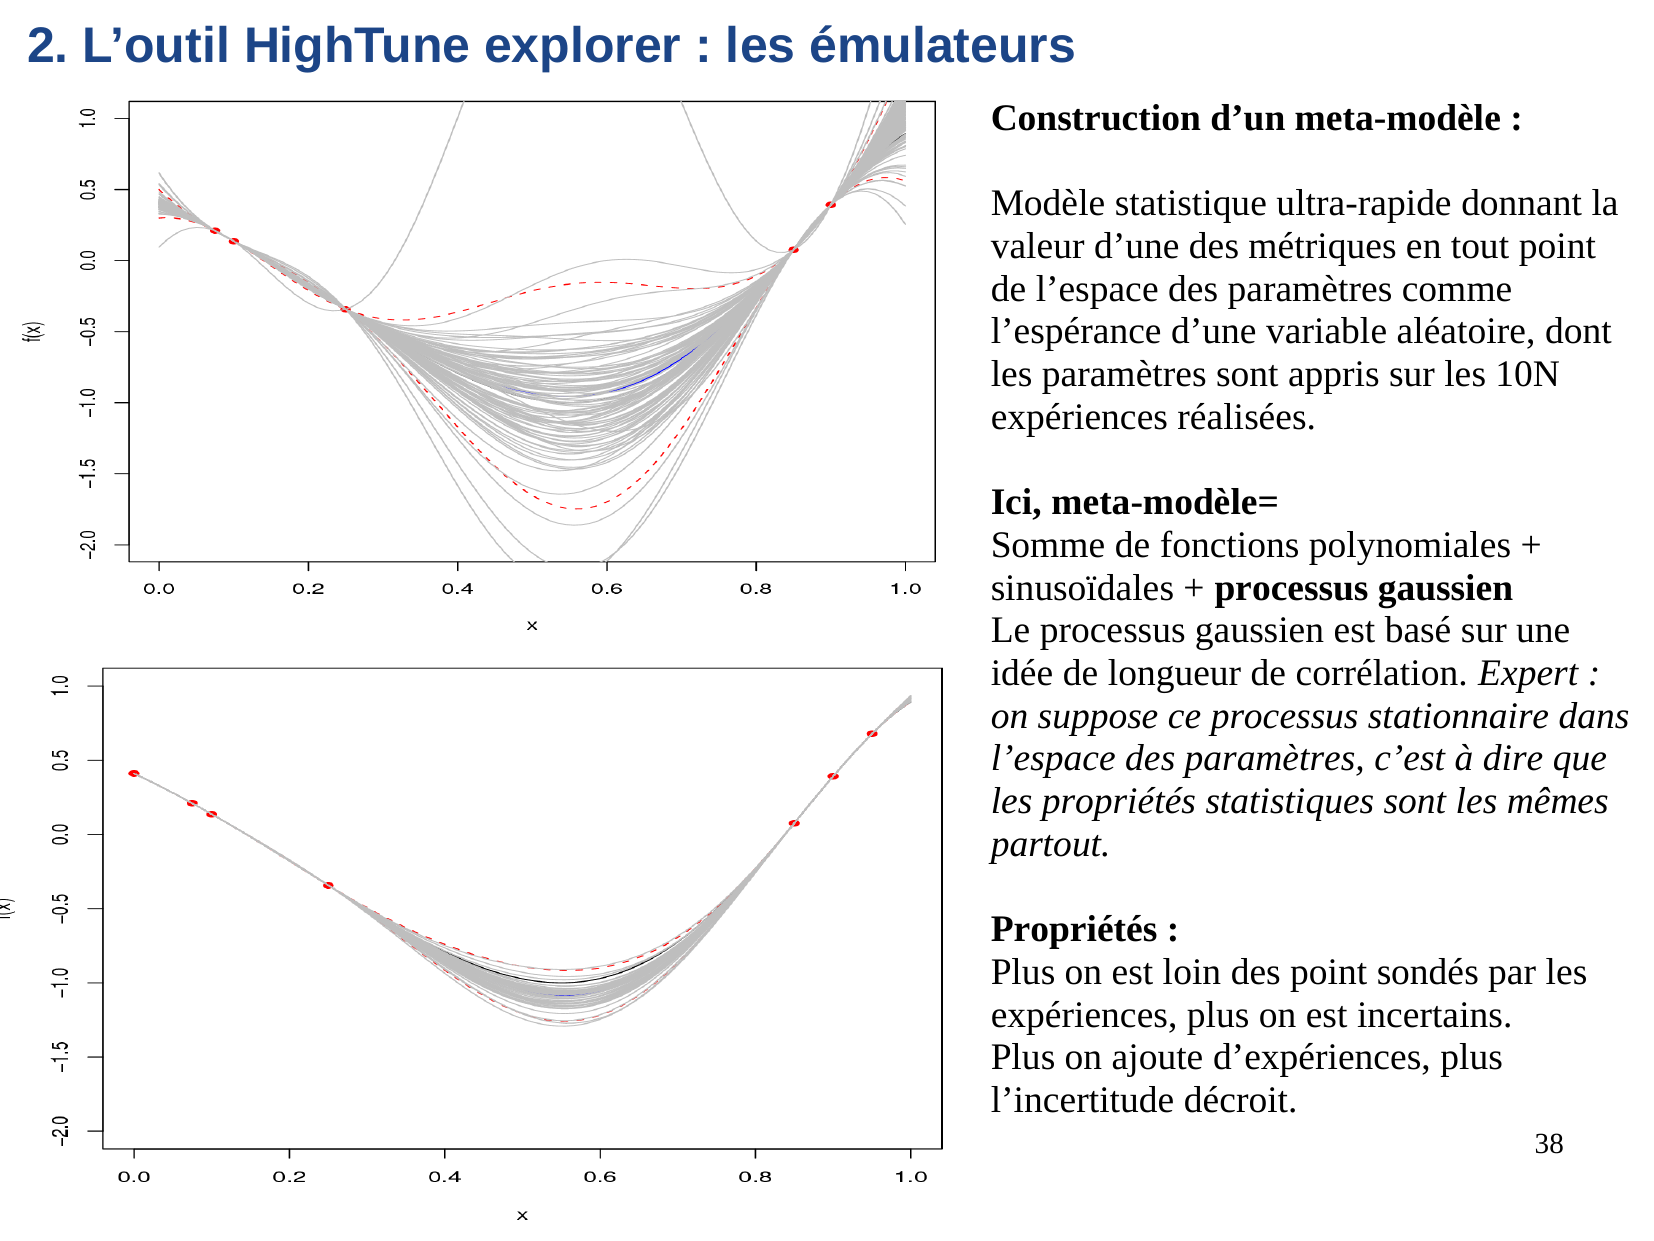

2. L’outil HighTune explorer : les émulateurs
Construction d’un meta-modèle :
Modèle statistique ultra-rapide donnant la valeur d’une des métriques en tout point de l’espace des paramètres comme l’espérance d’une variable aléatoire, dont les paramètres sont appris sur les 10N expériences réalisées.
Ici, meta-modèle=
Somme de fonctions polynomiales + sinusoïdales + processus gaussien
Le processus gaussien est basé sur une idée de longueur de corrélation. Expert : on suppose ce processus stationnaire dans l’espace des paramètres, c’est à dire que les propriétés statistiques sont les mêmes partout.
Propriétés :
Plus on est loin des point sondés par les expériences, plus on est incertains.
Plus on ajoute d’expériences, plus l’incertitude décroit.
38